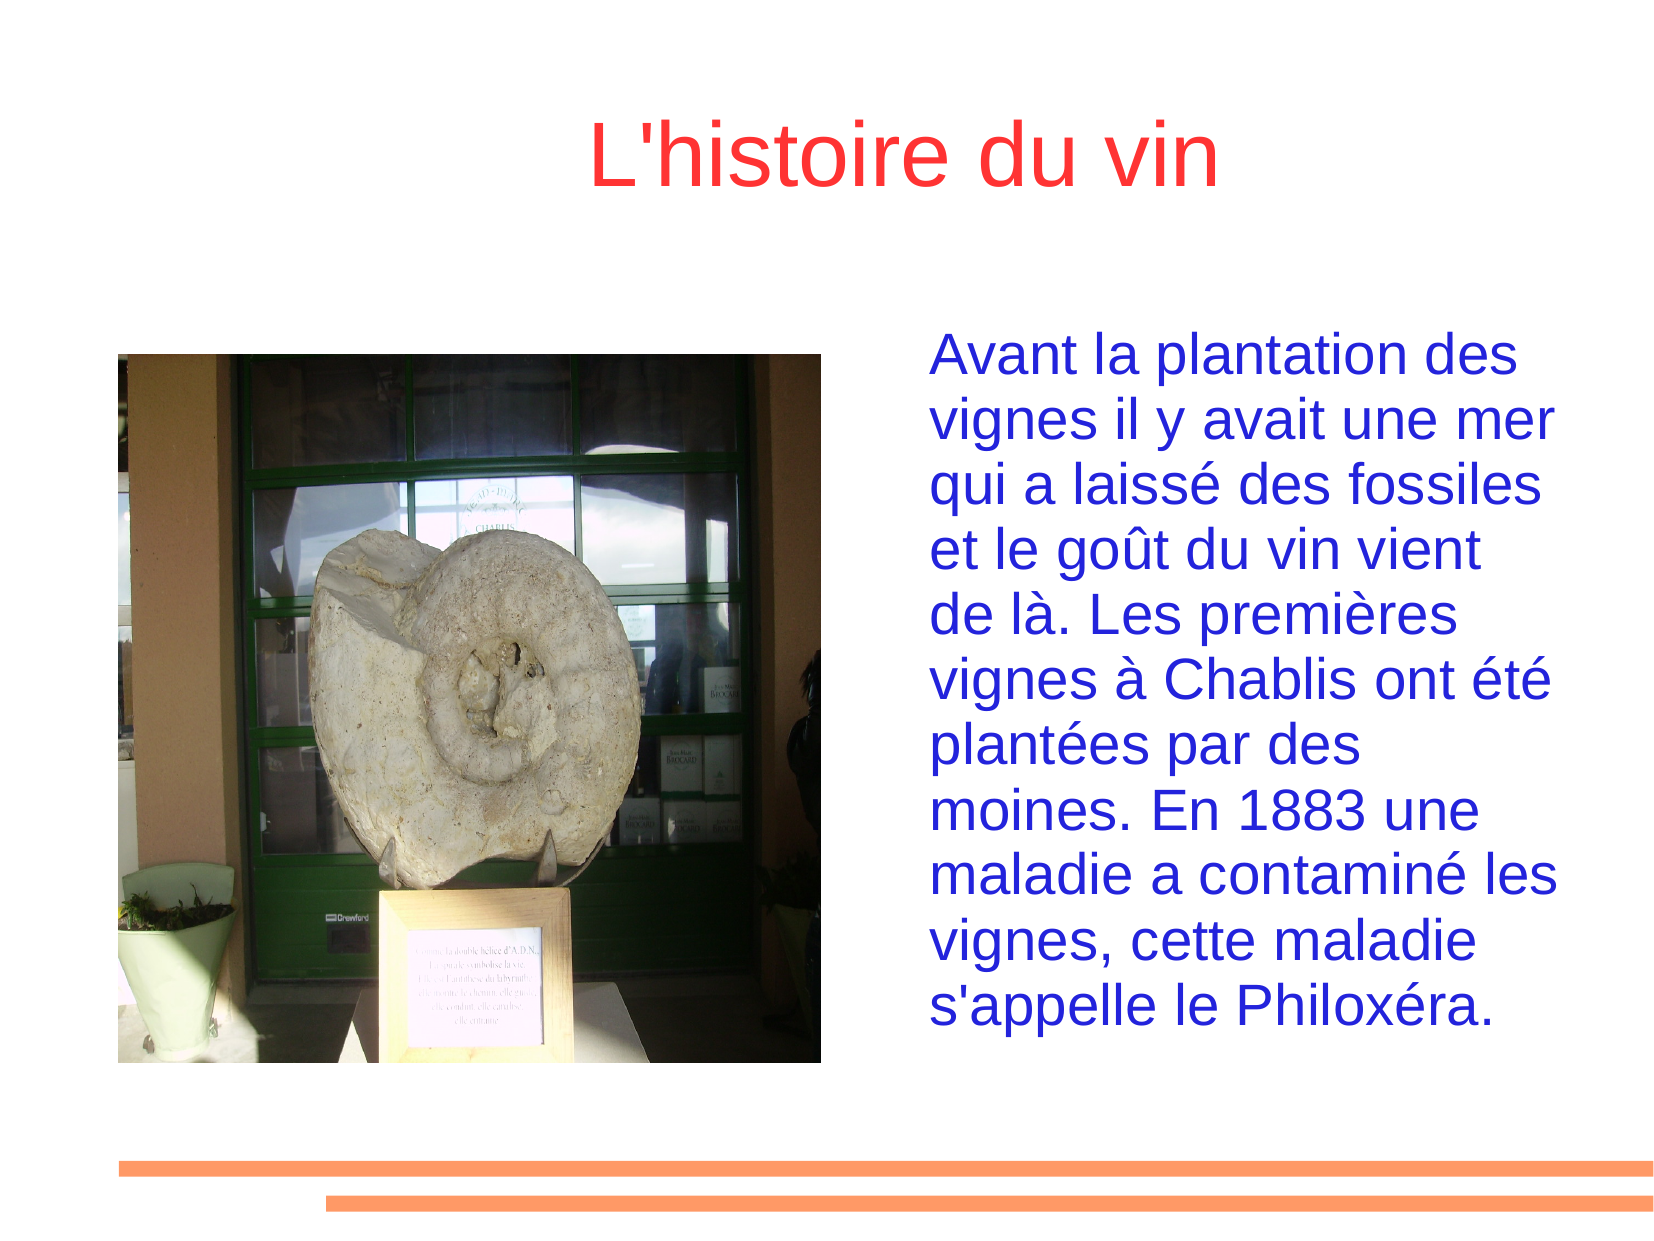

# L'histoire du vin
Avant la plantation des vignes il y avait une mer qui a laissé des fossiles et le goût du vin vient de là. Les premières vignes à Chablis ont été plantées par des moines. En 1883 une maladie a contaminé les vignes, cette maladie s'appelle le Philoxéra.